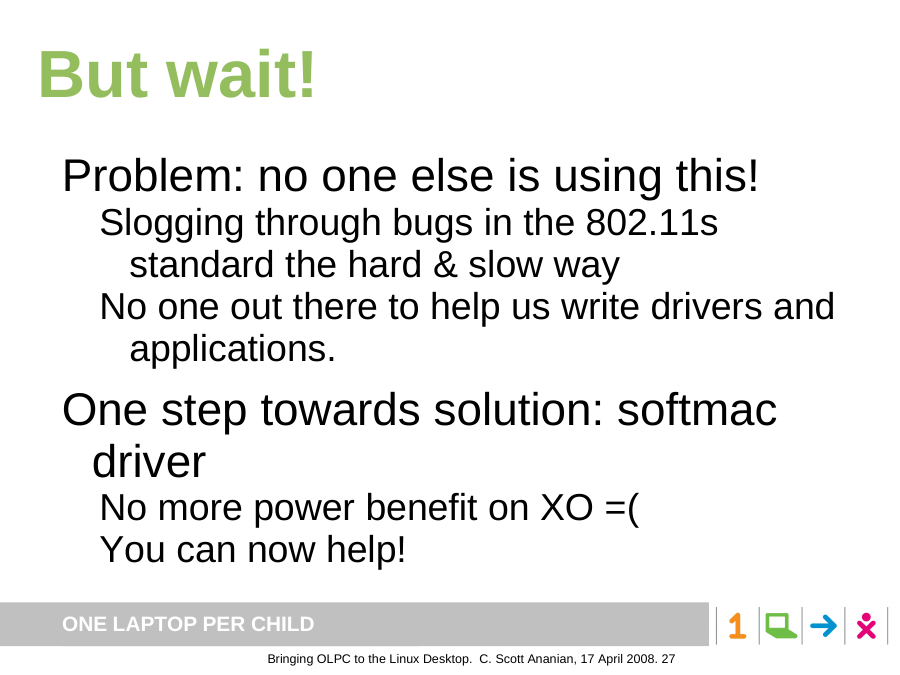

# But wait!
Problem: no one else is using this!
Slogging through bugs in the 802.11s standard the hard & slow way
No one out there to help us write drivers and applications.
One step towards solution: softmac driver
No more power benefit on XO =(
You can now help!